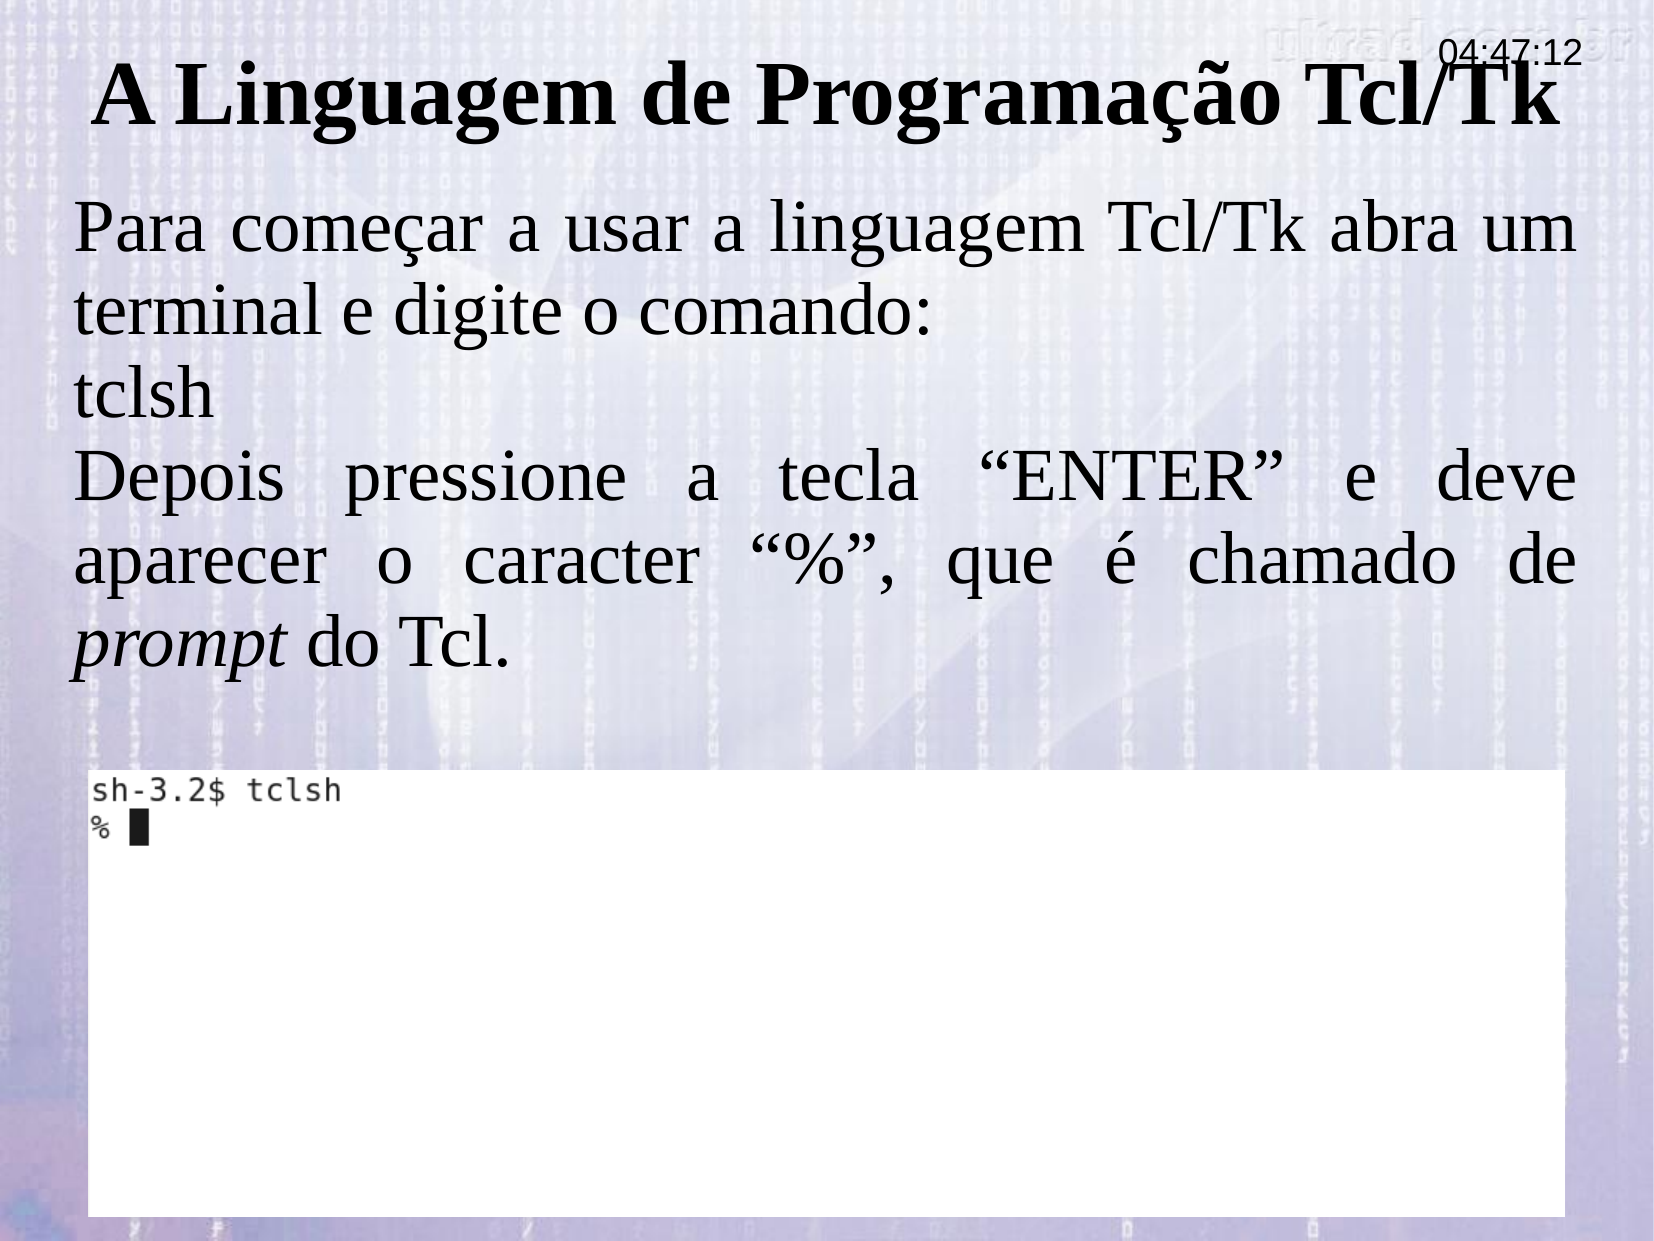

02:09:46
A Linguagem de Programação Tcl/Tk
Para começar a usar a linguagem Tcl/Tk abra um terminal e digite o comando:
tclsh
Depois pressione a tecla “ENTER” e deve aparecer o caracter “%”, que é chamado de prompt do Tcl.